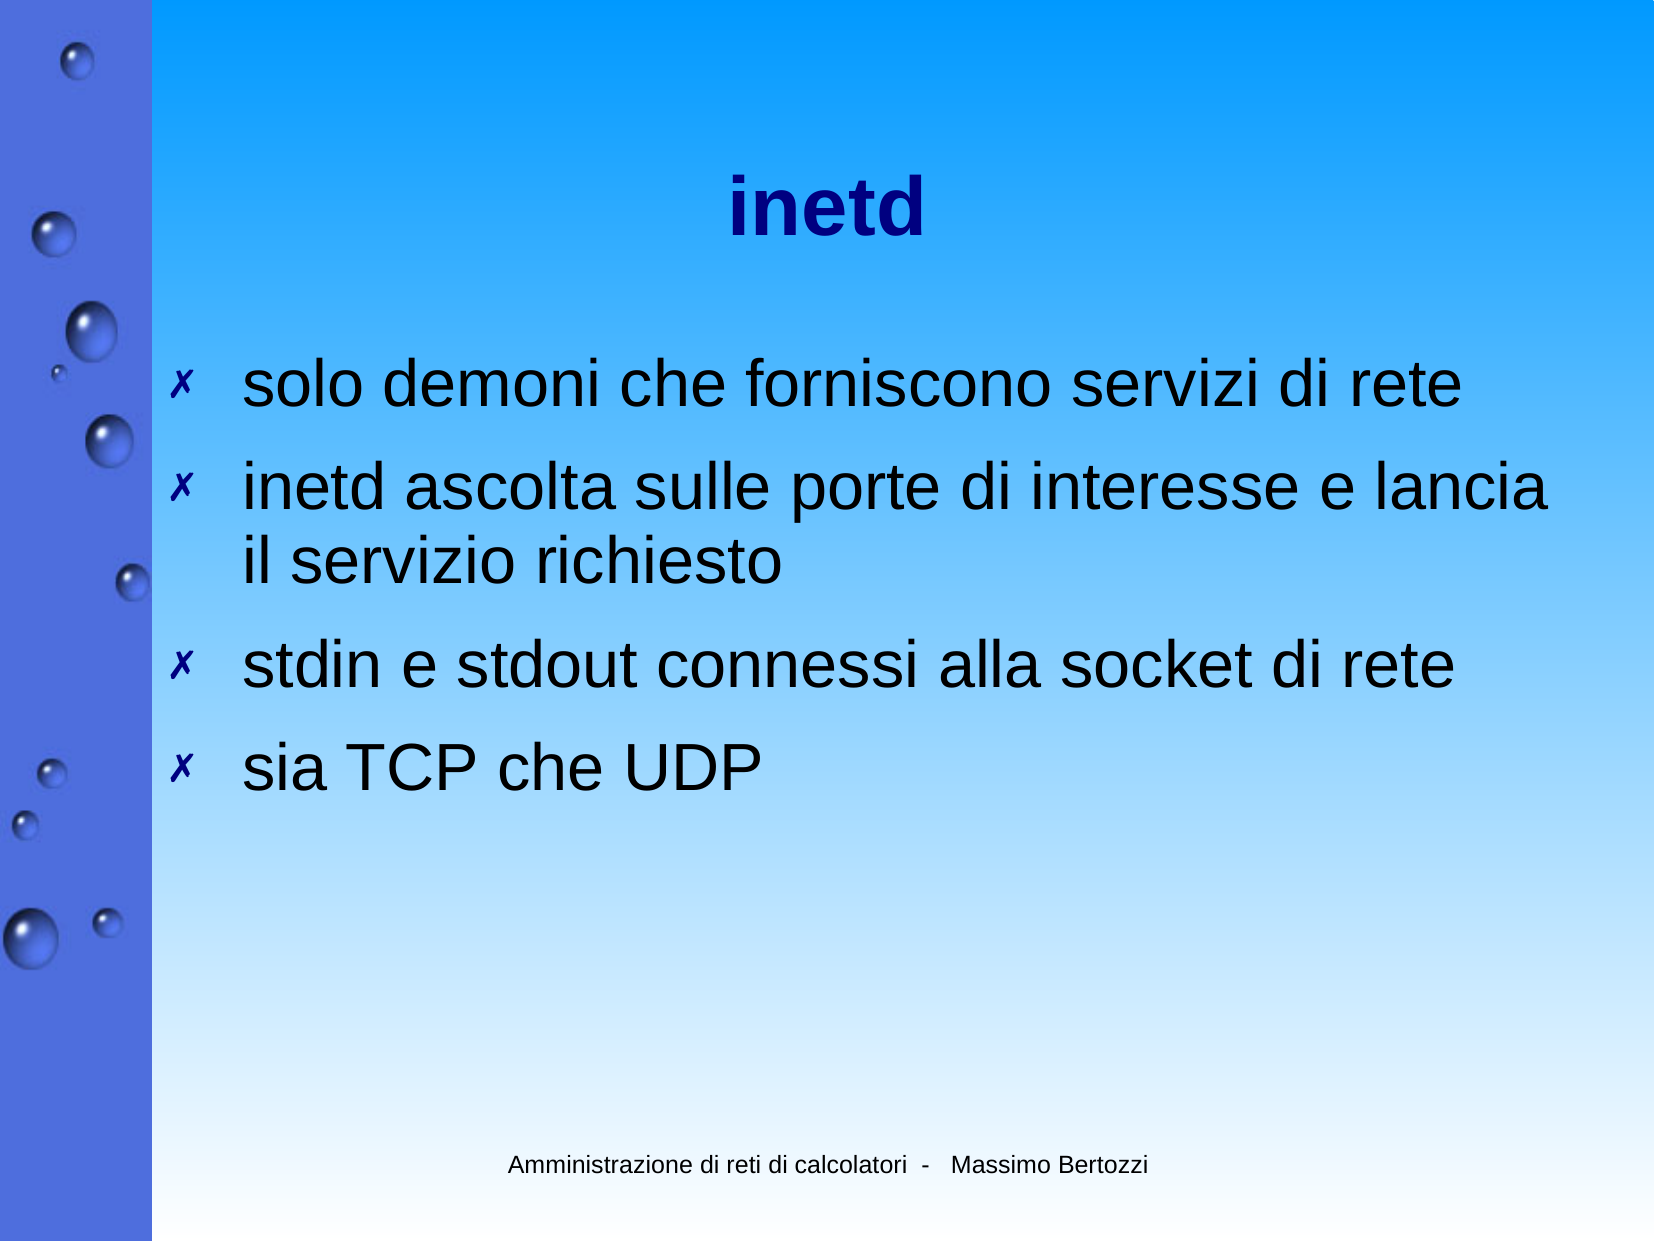

# inetd
solo demoni che forniscono servizi di rete
inetd ascolta sulle porte di interesse e lancia il servizio richiesto
stdin e stdout connessi alla socket di rete
sia TCP che UDP